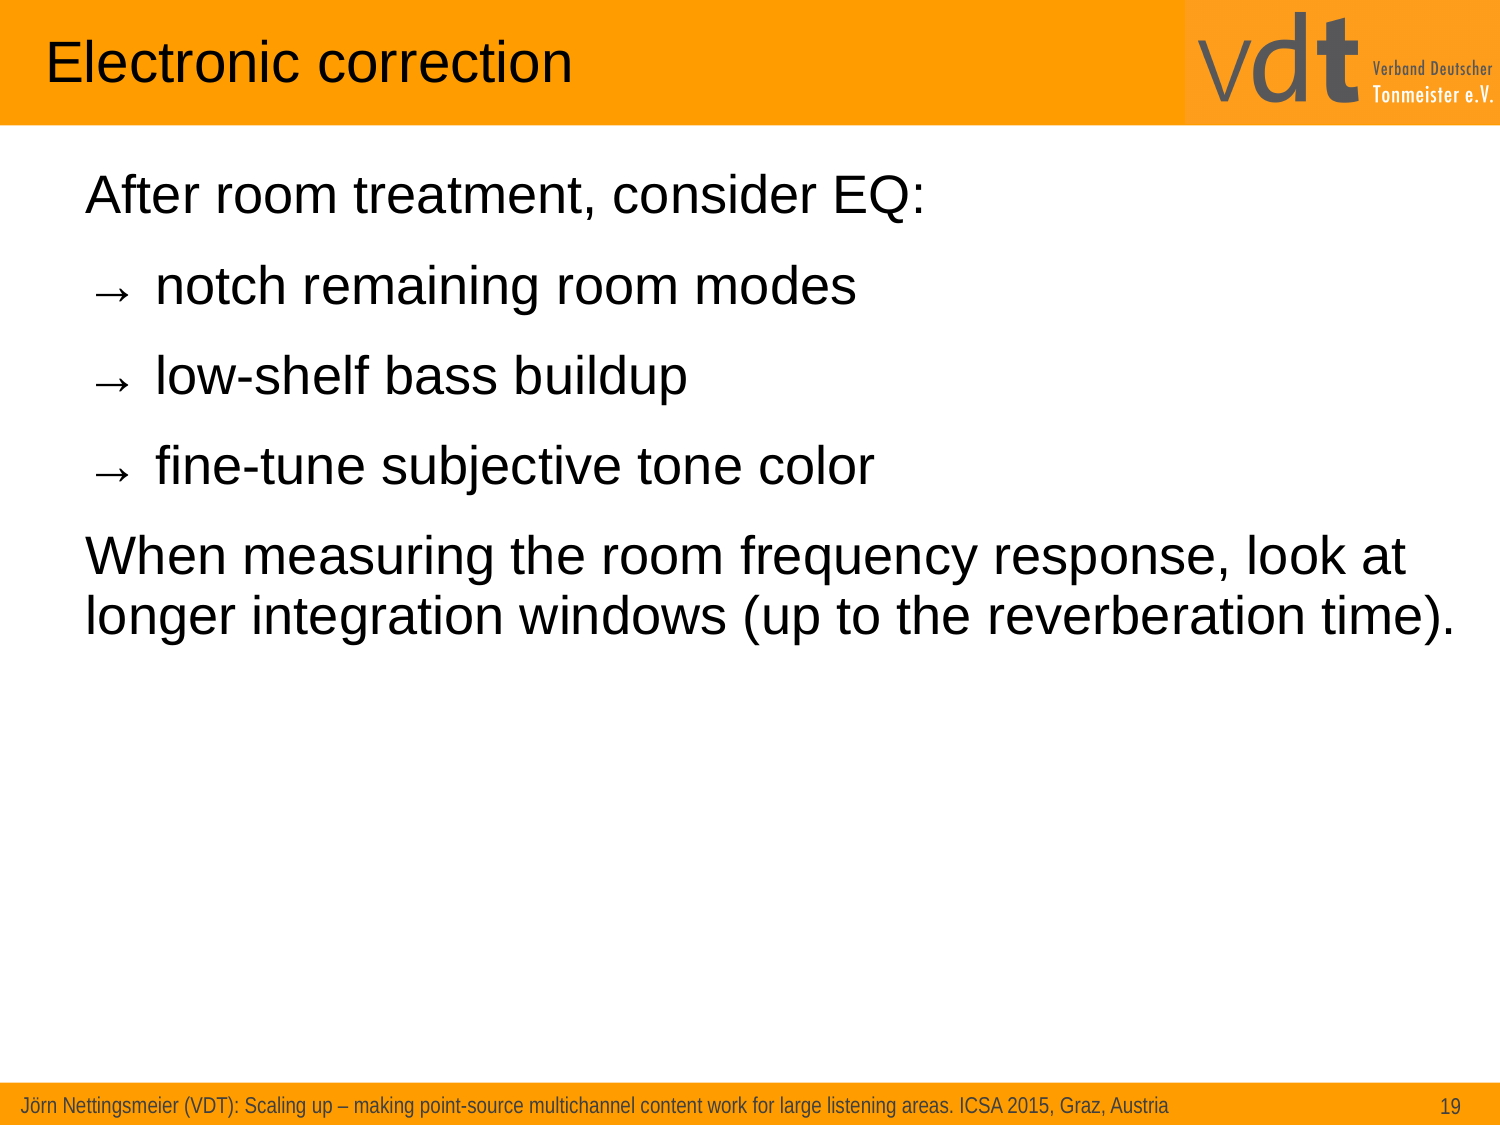

# Electronic correction
After room treatment, consider EQ:
→ notch remaining room modes
→ low-shelf bass buildup
→ fine-tune subjective tone color
When measuring the room frequency response, look at longer integration windows (up to the reverberation time).